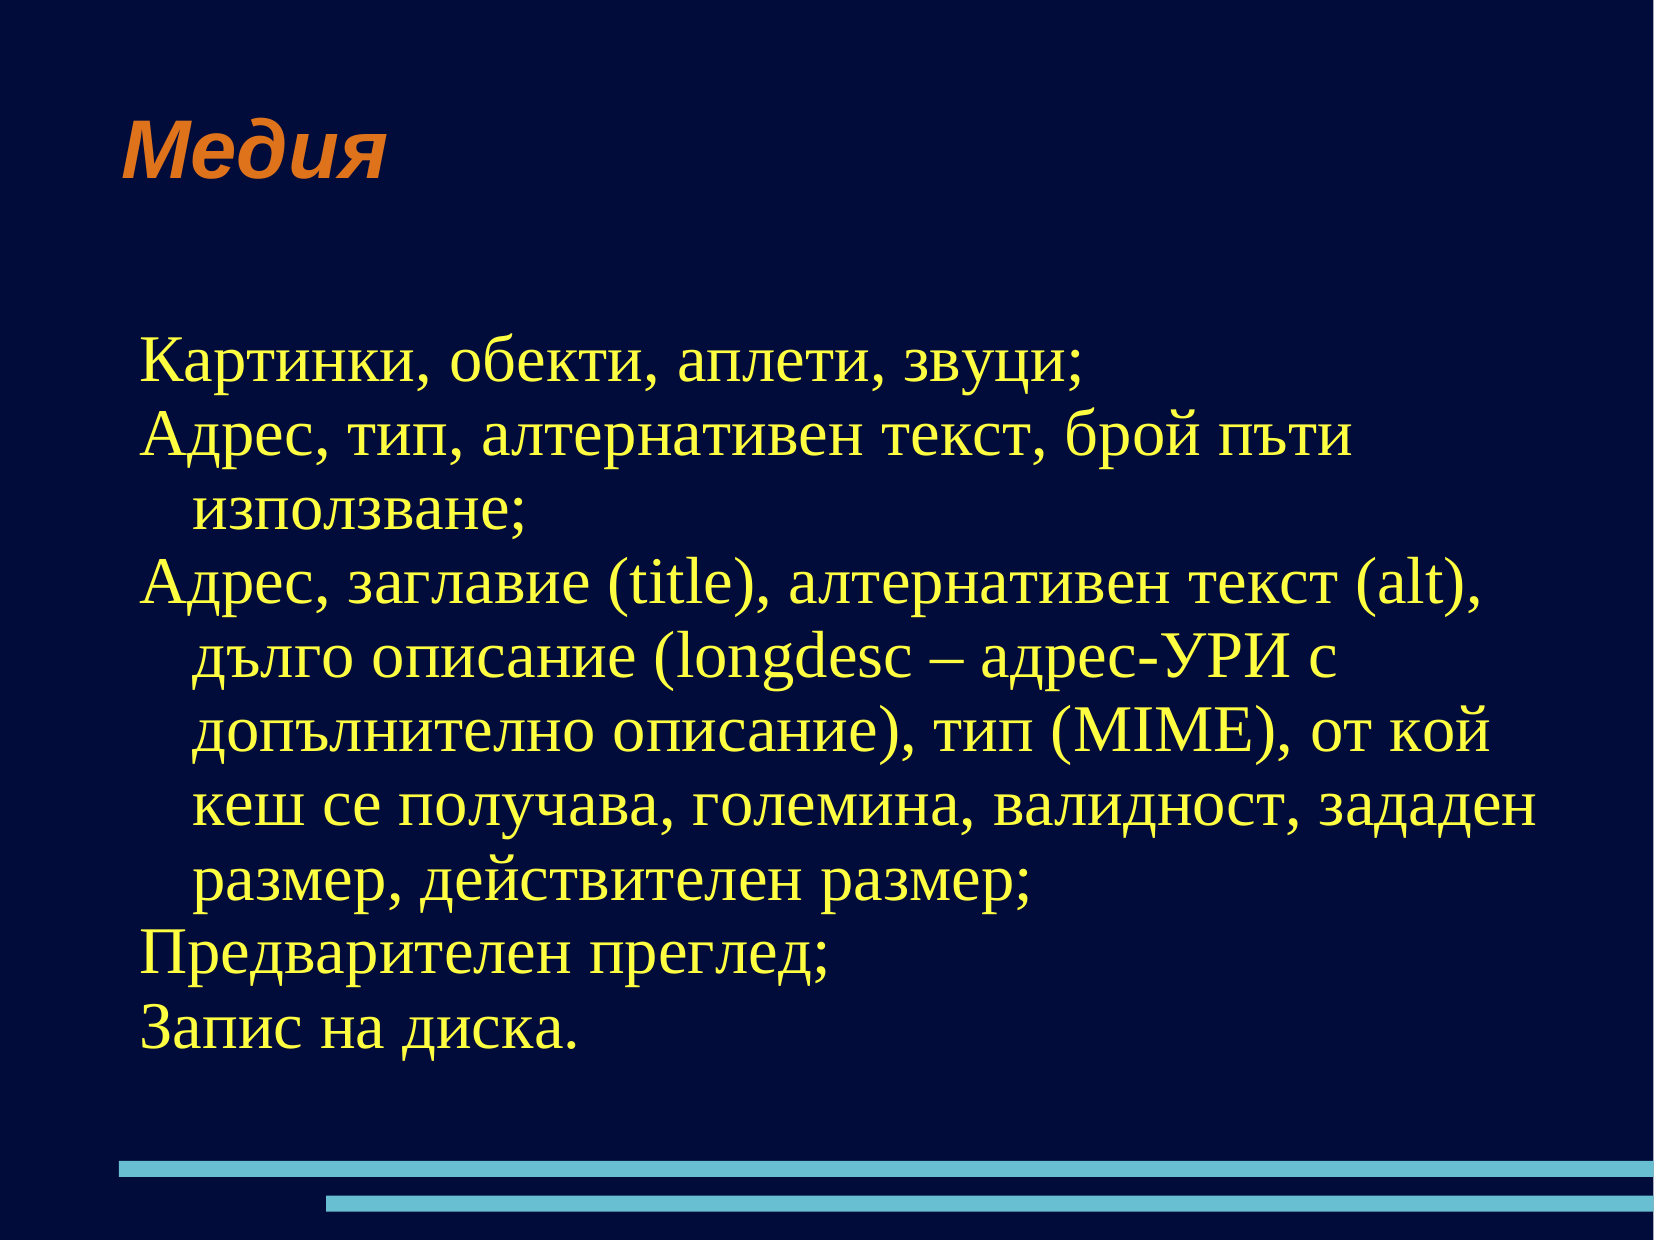

# Медия
Картинки, обекти, аплети, звуци;
Адрес, тип, алтернативен текст, брой пъти използване;
Адрес, заглавие (title), алтернативен текст (alt), дълго описание (longdesc – адрес-УРИ с допълнително описание), тип (MIME), от кой кеш се получава, големина, валидност, зададен размер, действителен размер;
Предварителен преглед;
Запис на диска.